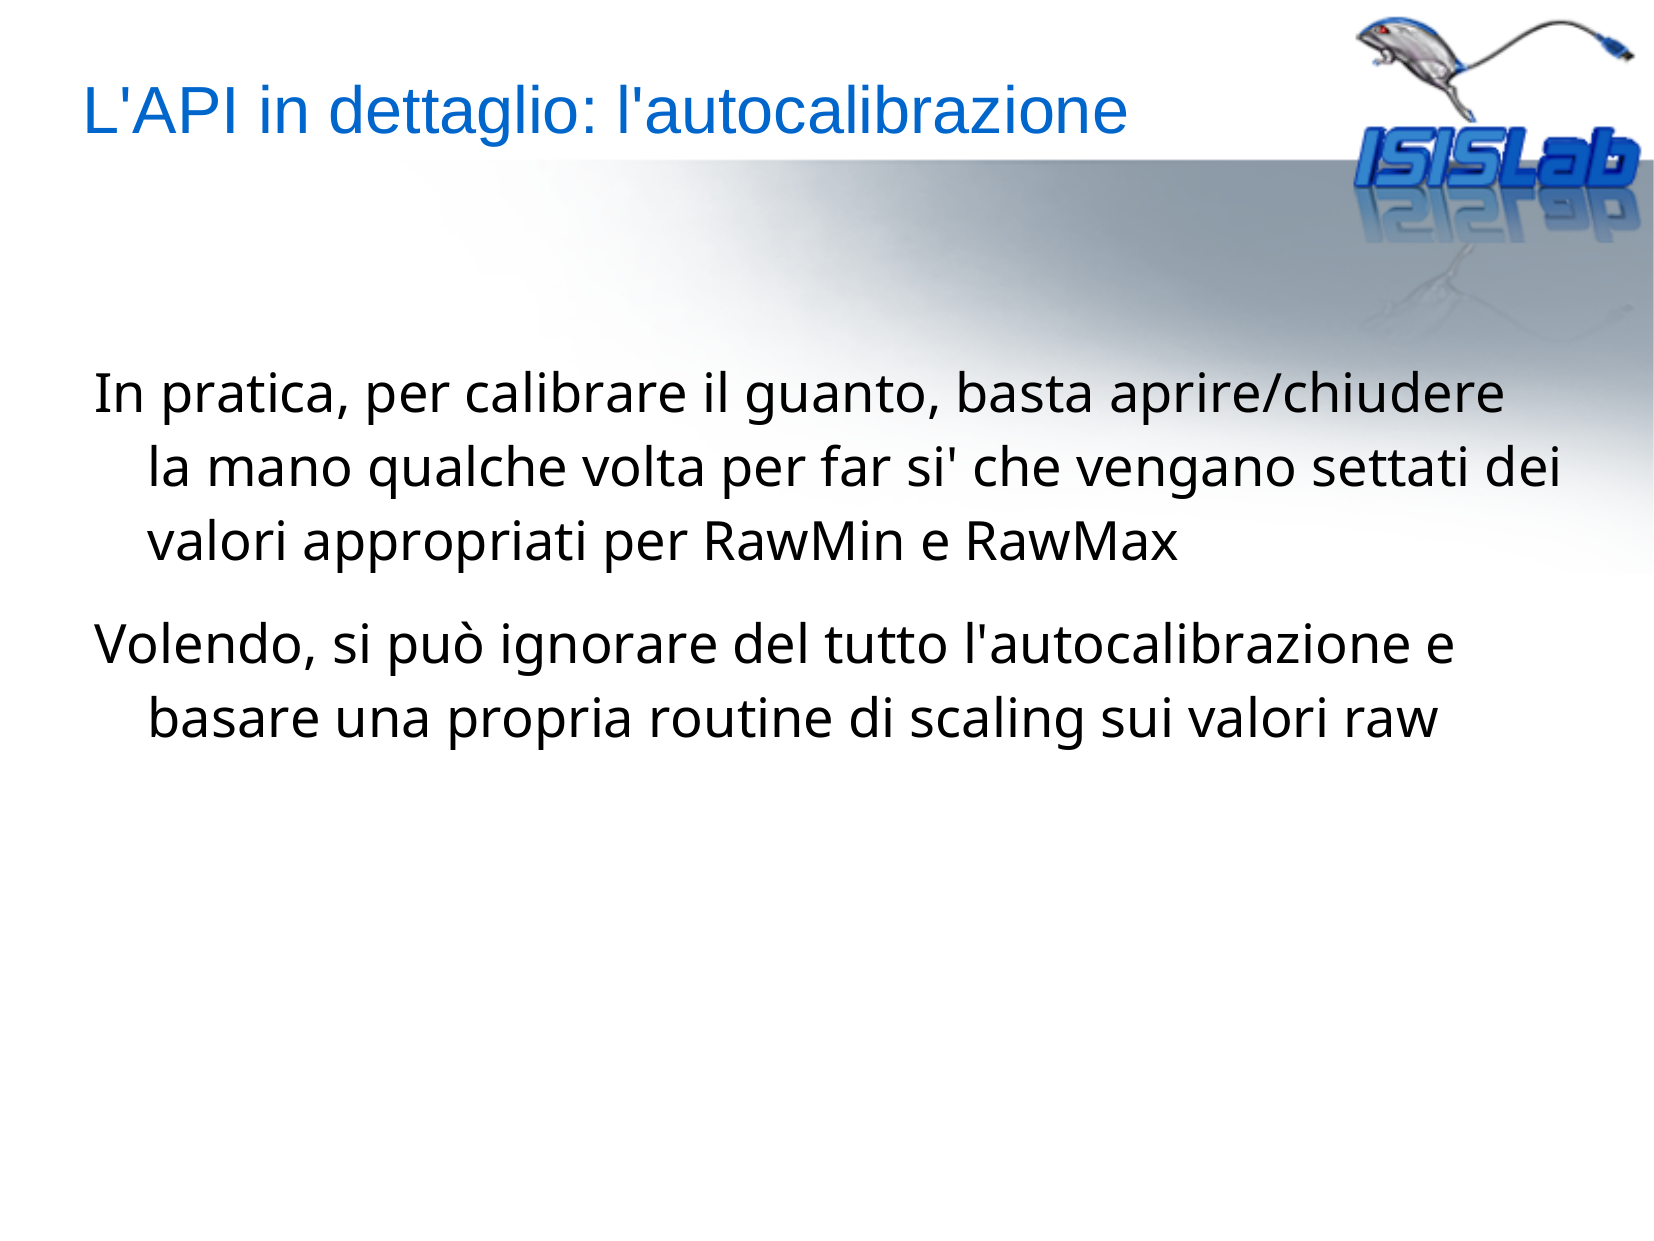

L'API in dettaglio: l'autocalibrazione
# In pratica, per calibrare il guanto, basta aprire/chiudere la mano qualche volta per far si' che vengano settati dei valori appropriati per RawMin e RawMax
Volendo, si può ignorare del tutto l'autocalibrazione e basare una propria routine di scaling sui valori raw